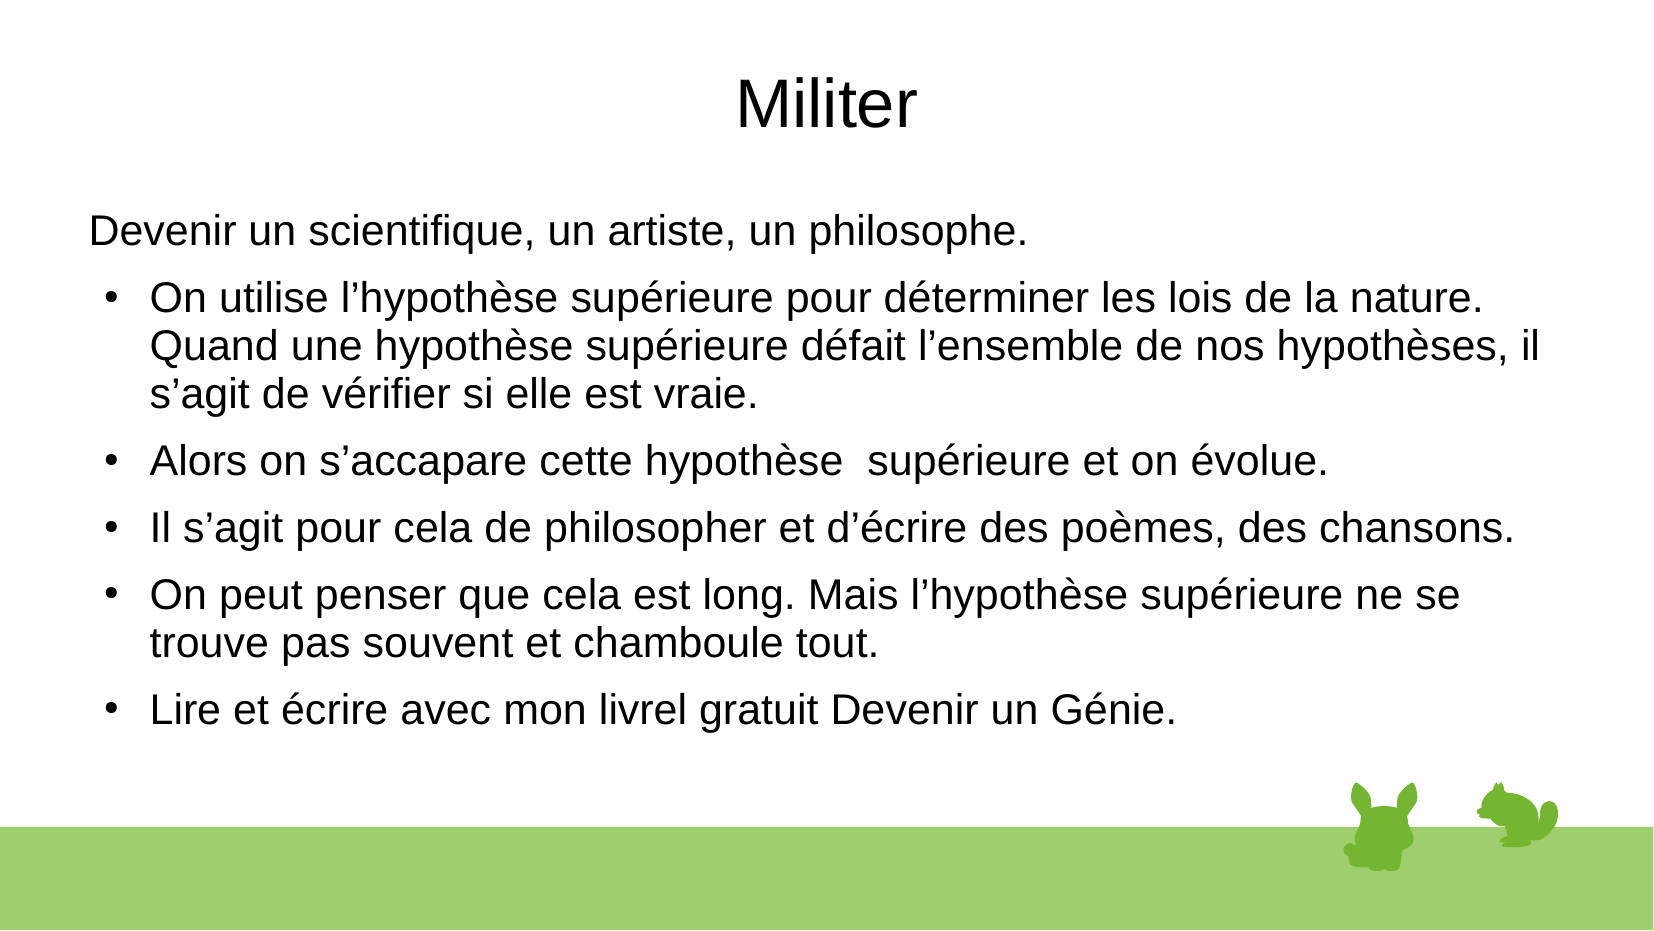

# Militer
Devenir un scientifique, un artiste, un philosophe.
On utilise l’hypothèse supérieure pour déterminer les lois de la nature. Quand une hypothèse supérieure défait l’ensemble de nos hypothèses, il s’agit de vérifier si elle est vraie.
Alors on s’accapare cette hypothèse supérieure et on évolue.
Il s’agit pour cela de philosopher et d’écrire des poèmes, des chansons.
On peut penser que cela est long. Mais l’hypothèse supérieure ne se trouve pas souvent et chamboule tout.
Lire et écrire avec mon livrel gratuit Devenir un Génie.